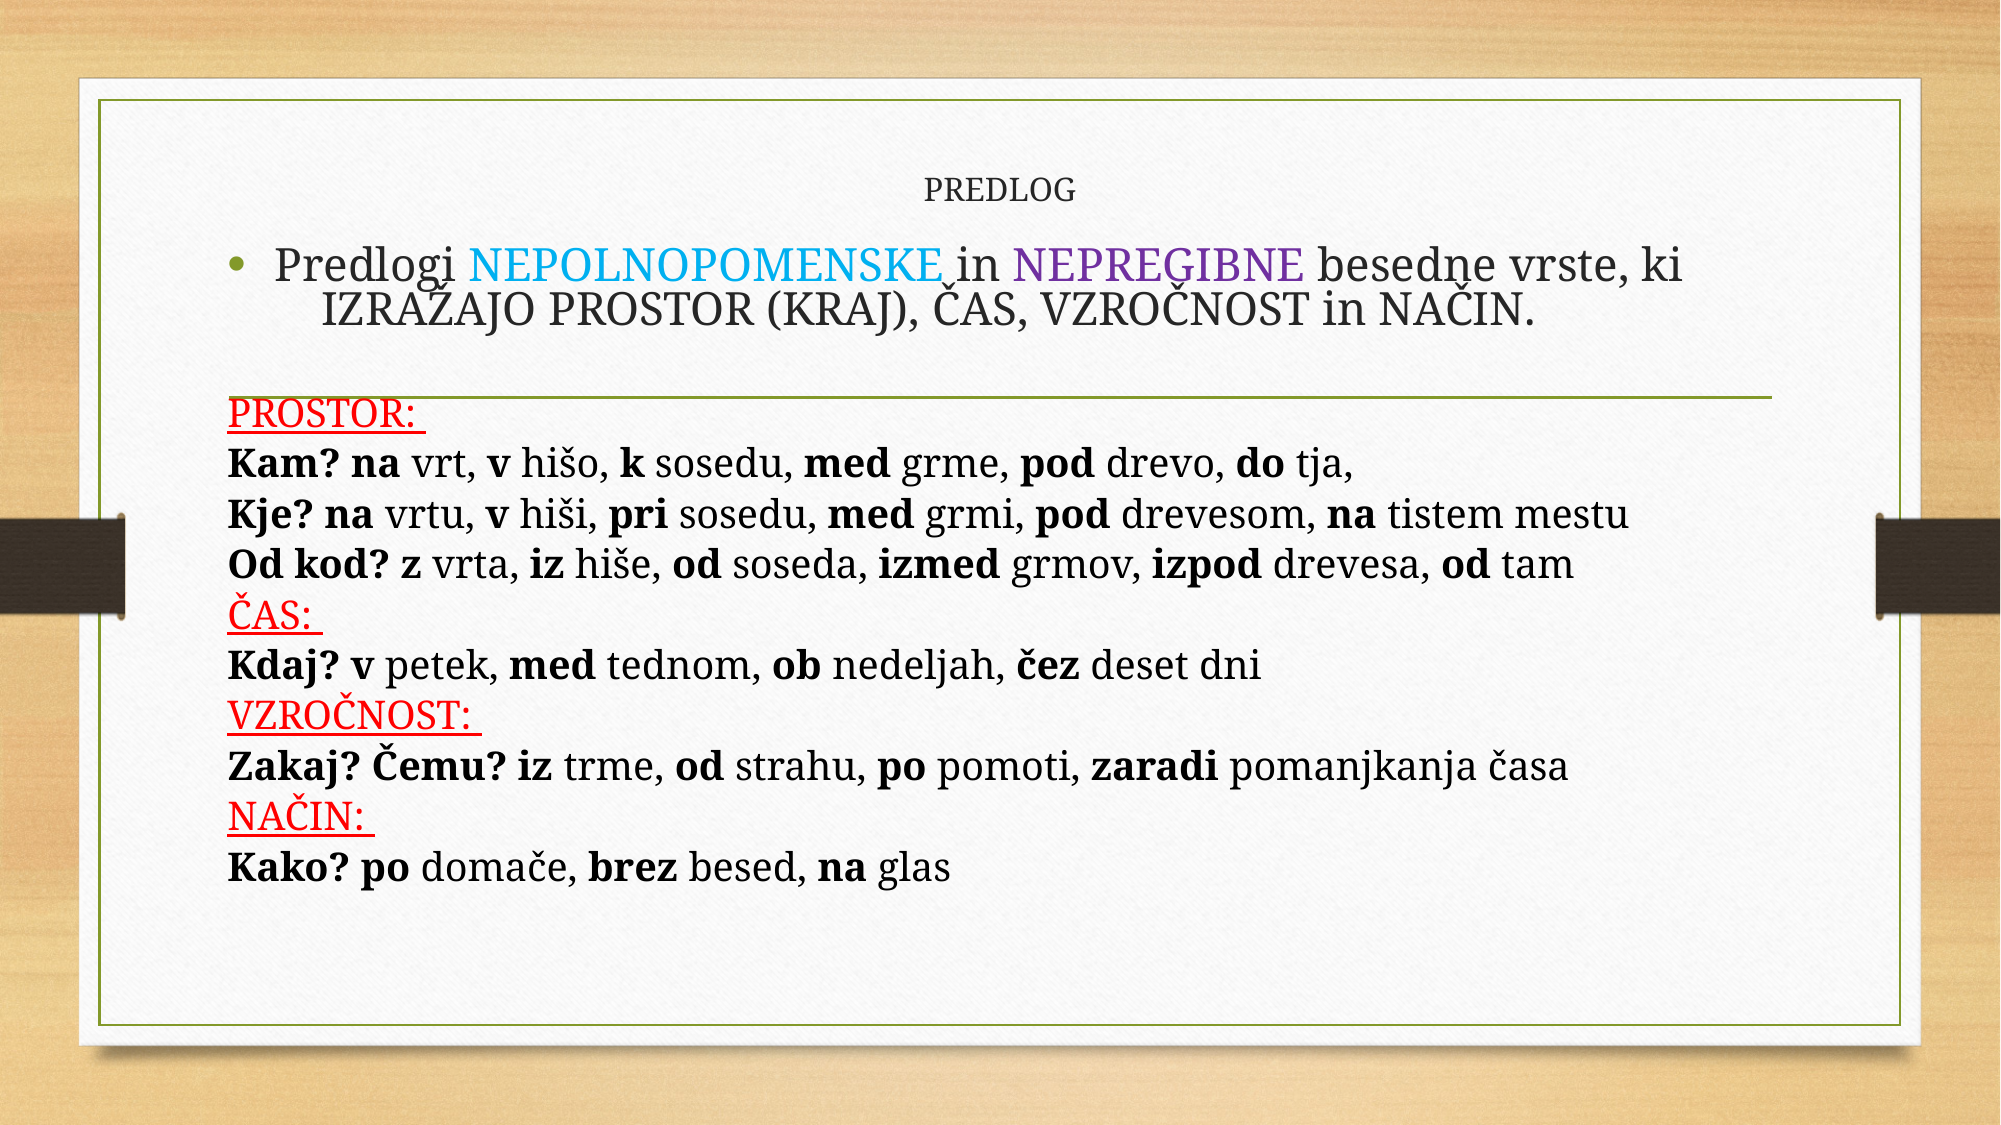

# PREDLOG
Predlogi NEPOLNOPOMENSKE in NEPREGIBNE besedne vrste, ki IZRAŽAJO PROSTOR (KRAJ), ČAS, VZROČNOST in NAČIN.
PROSTOR:
Kam? na vrt, v hišo, k sosedu, med grme, pod drevo, do tja,
Kje? na vrtu, v hiši, pri sosedu, med grmi, pod drevesom, na tistem mestu
Od kod? z vrta, iz hiše, od soseda, izmed grmov, izpod drevesa, od tam
ČAS:
Kdaj? v petek, med tednom, ob nedeljah, čez deset dni
VZROČNOST:
Zakaj? Čemu? iz trme, od strahu, po pomoti, zaradi pomanjkanja časa
NAČIN:
Kako? po domače, brez besed, na glas